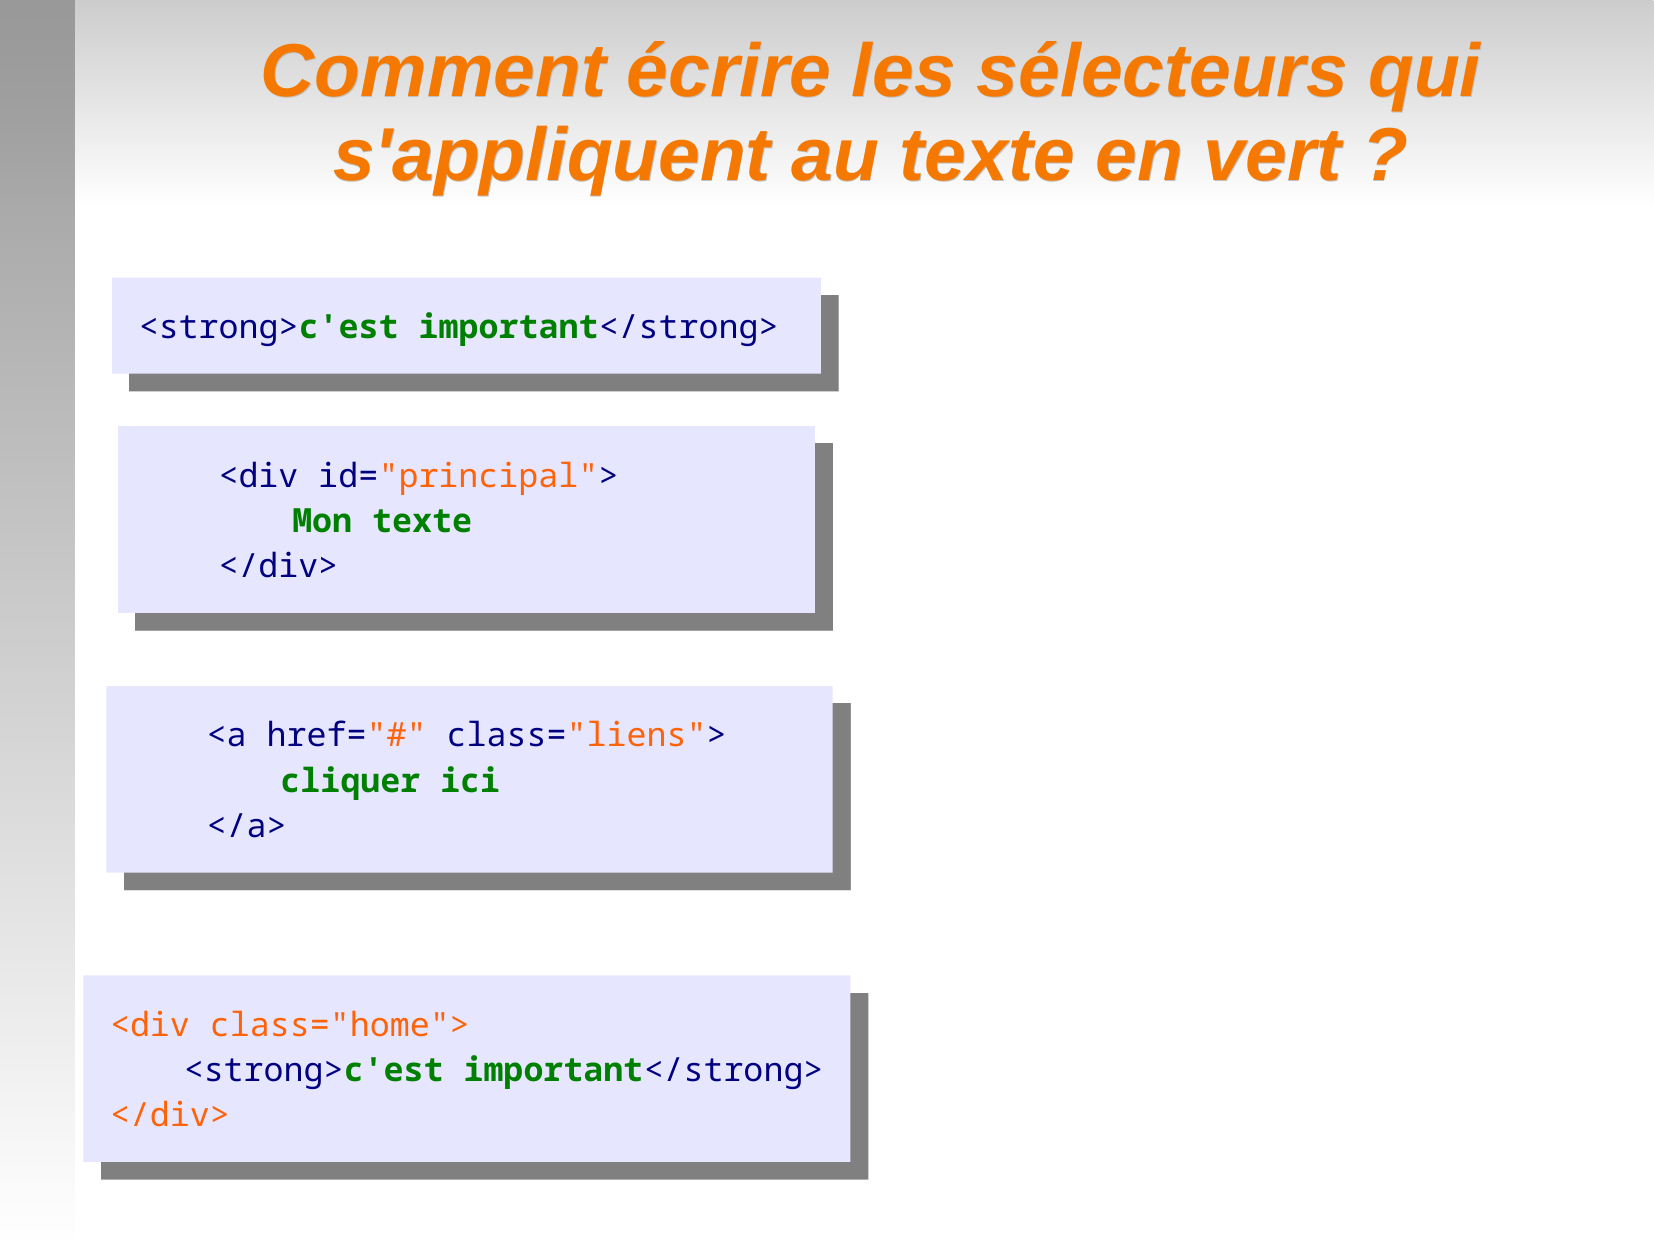

# Comment écrire les sélecteurs qui s'appliquent au texte en vert ?
<strong>c'est important</strong>
	<div id="principal">
		Mon texte
	</div>
	<a href="#" class="liens">
		cliquer ici
	</a>
<div class="home">
	<strong>c'est important</strong>
</div>